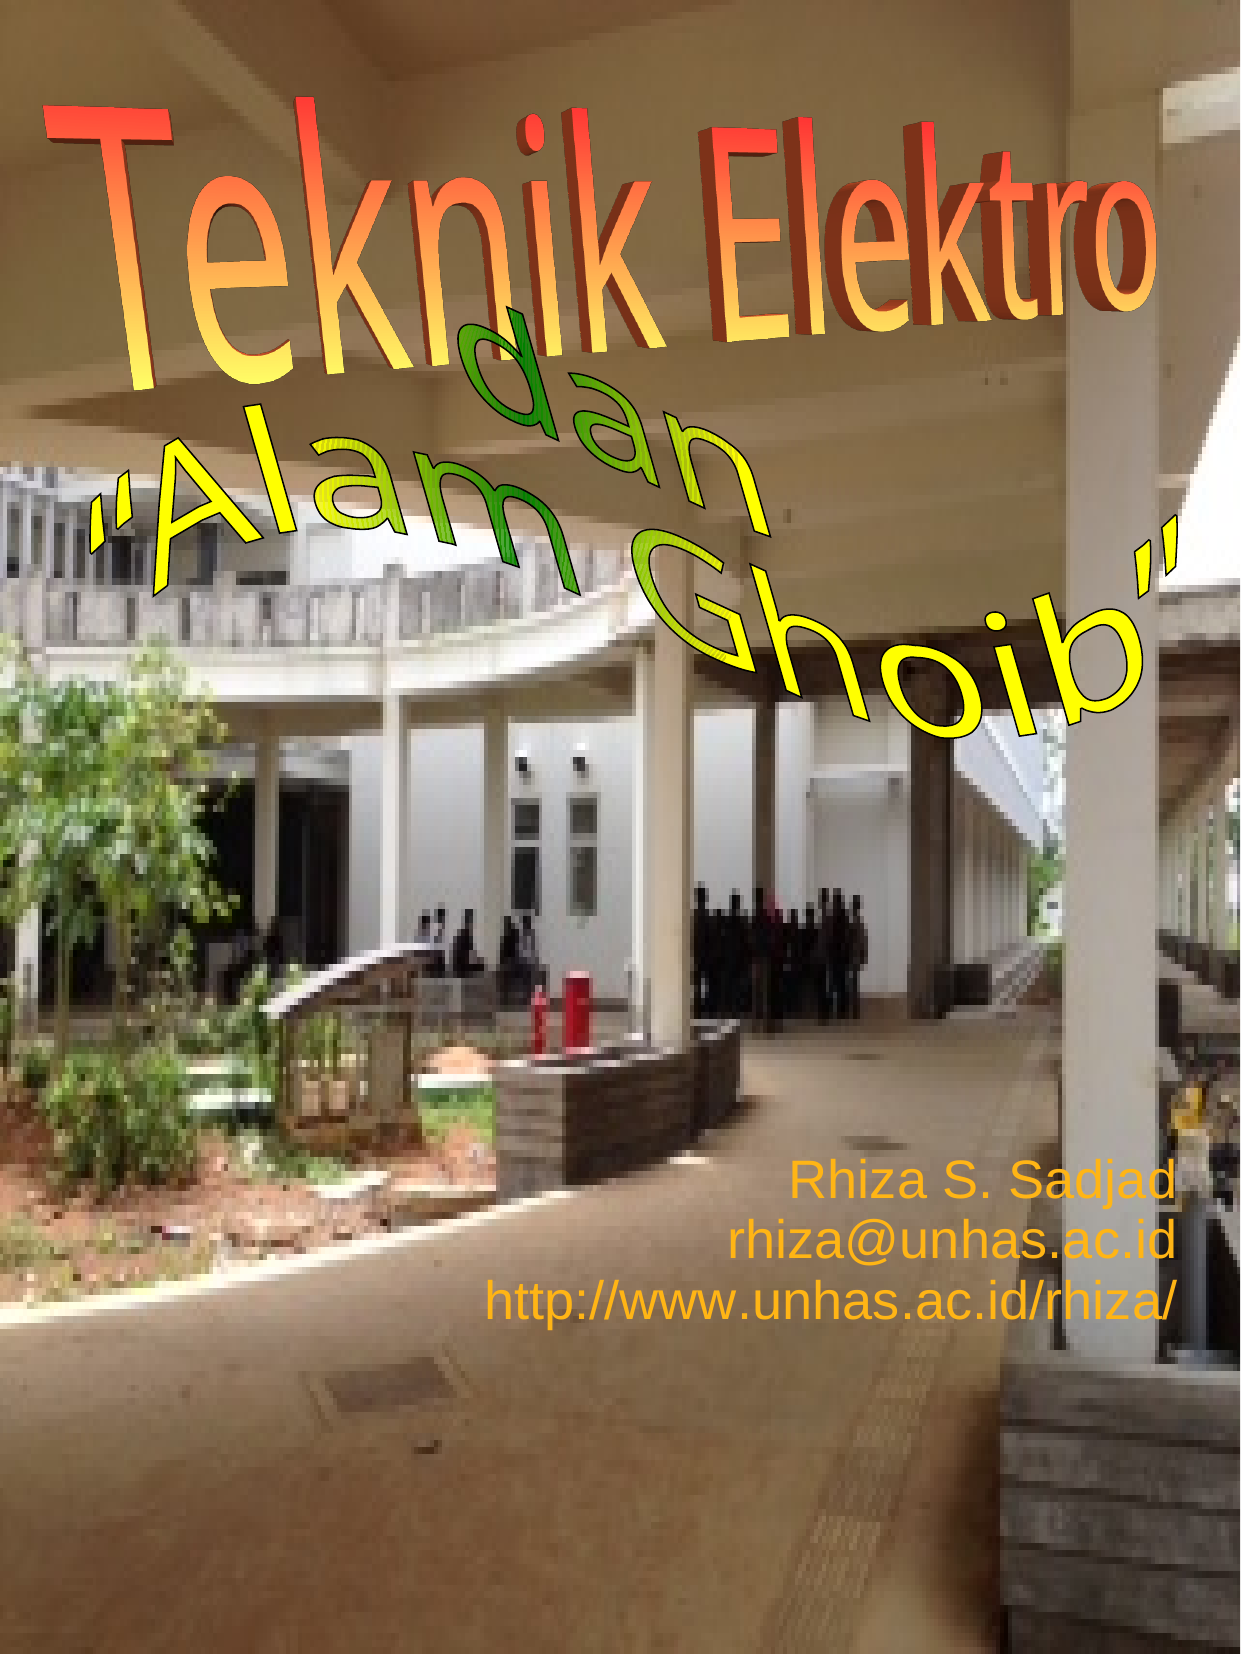

Teknik Elektro
dan
“Alam Ghoib”
# Rhiza S. Sadjad
rhiza@unhas.ac.id
http://www.unhas.ac.id/rhiza/